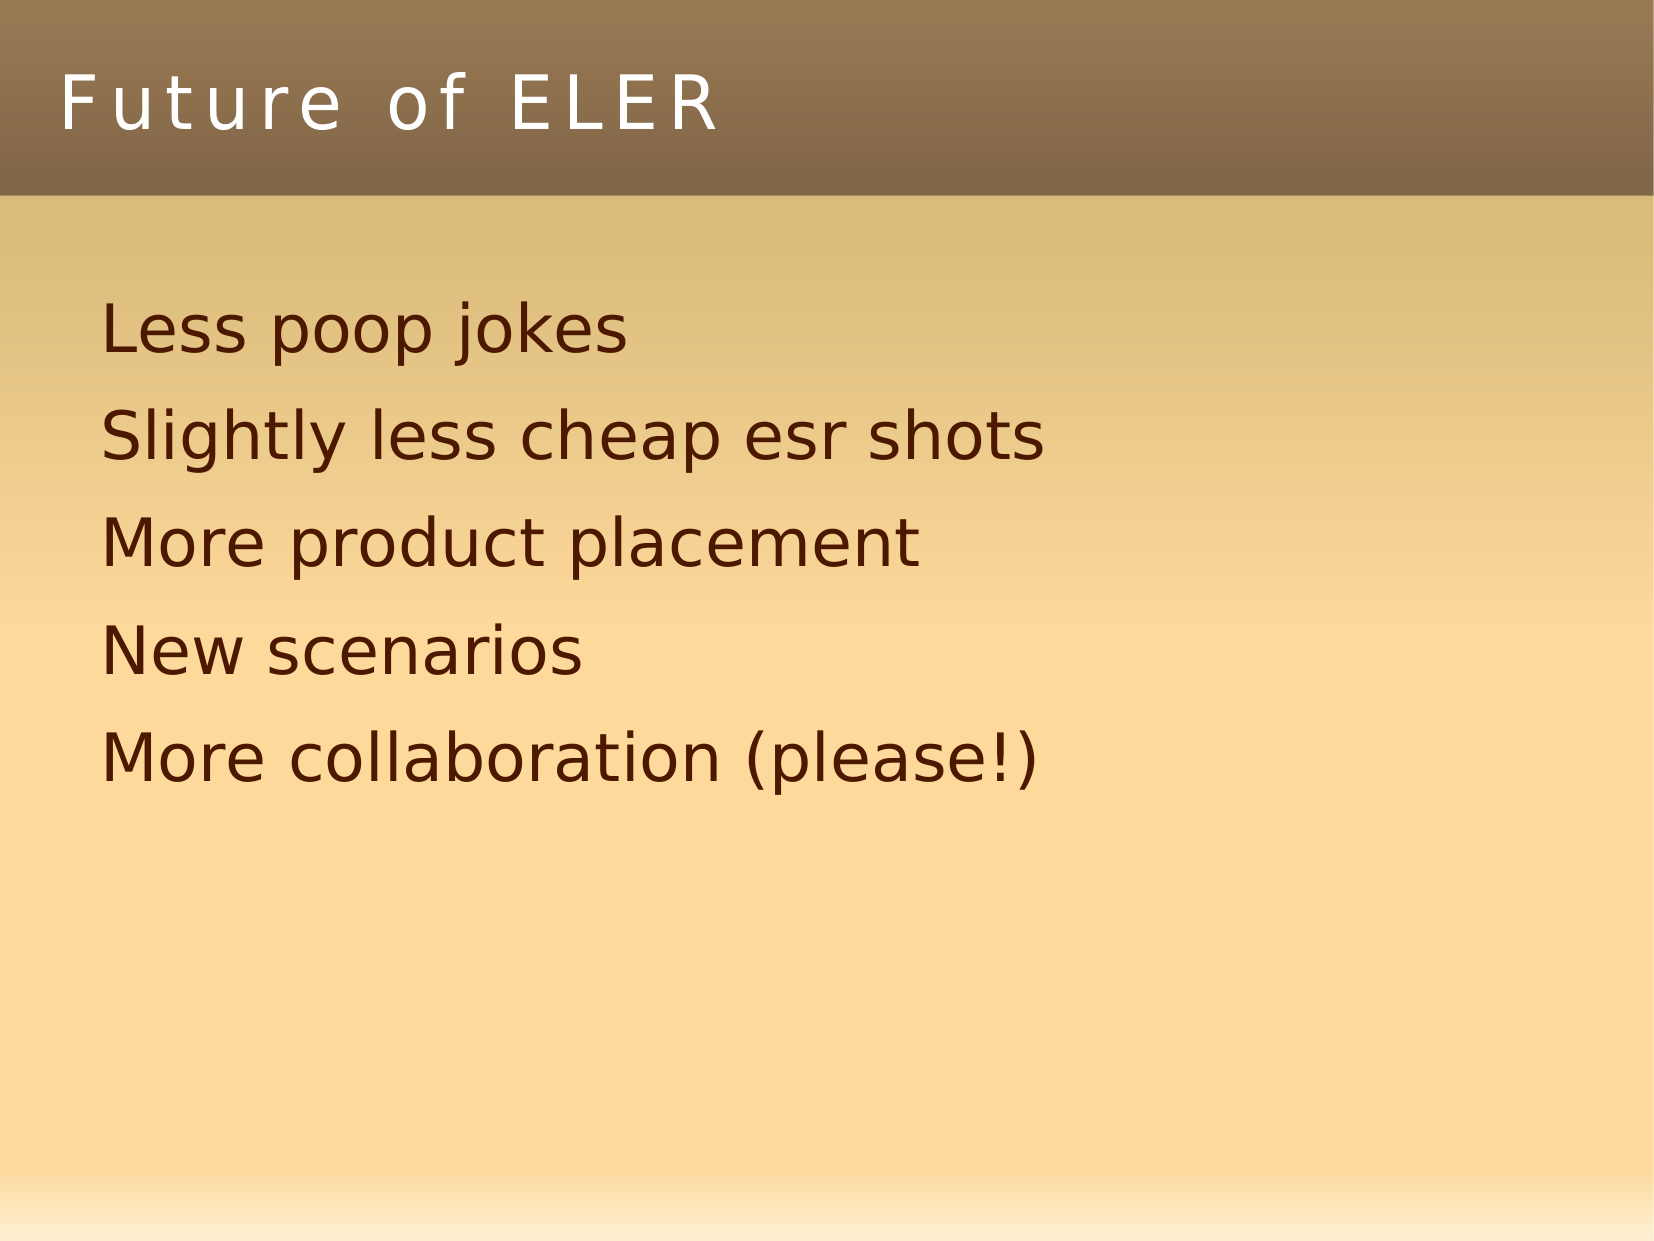

# Future of ELER
Less poop jokes
Slightly less cheap esr shots
More product placement
New scenarios
More collaboration (please!)